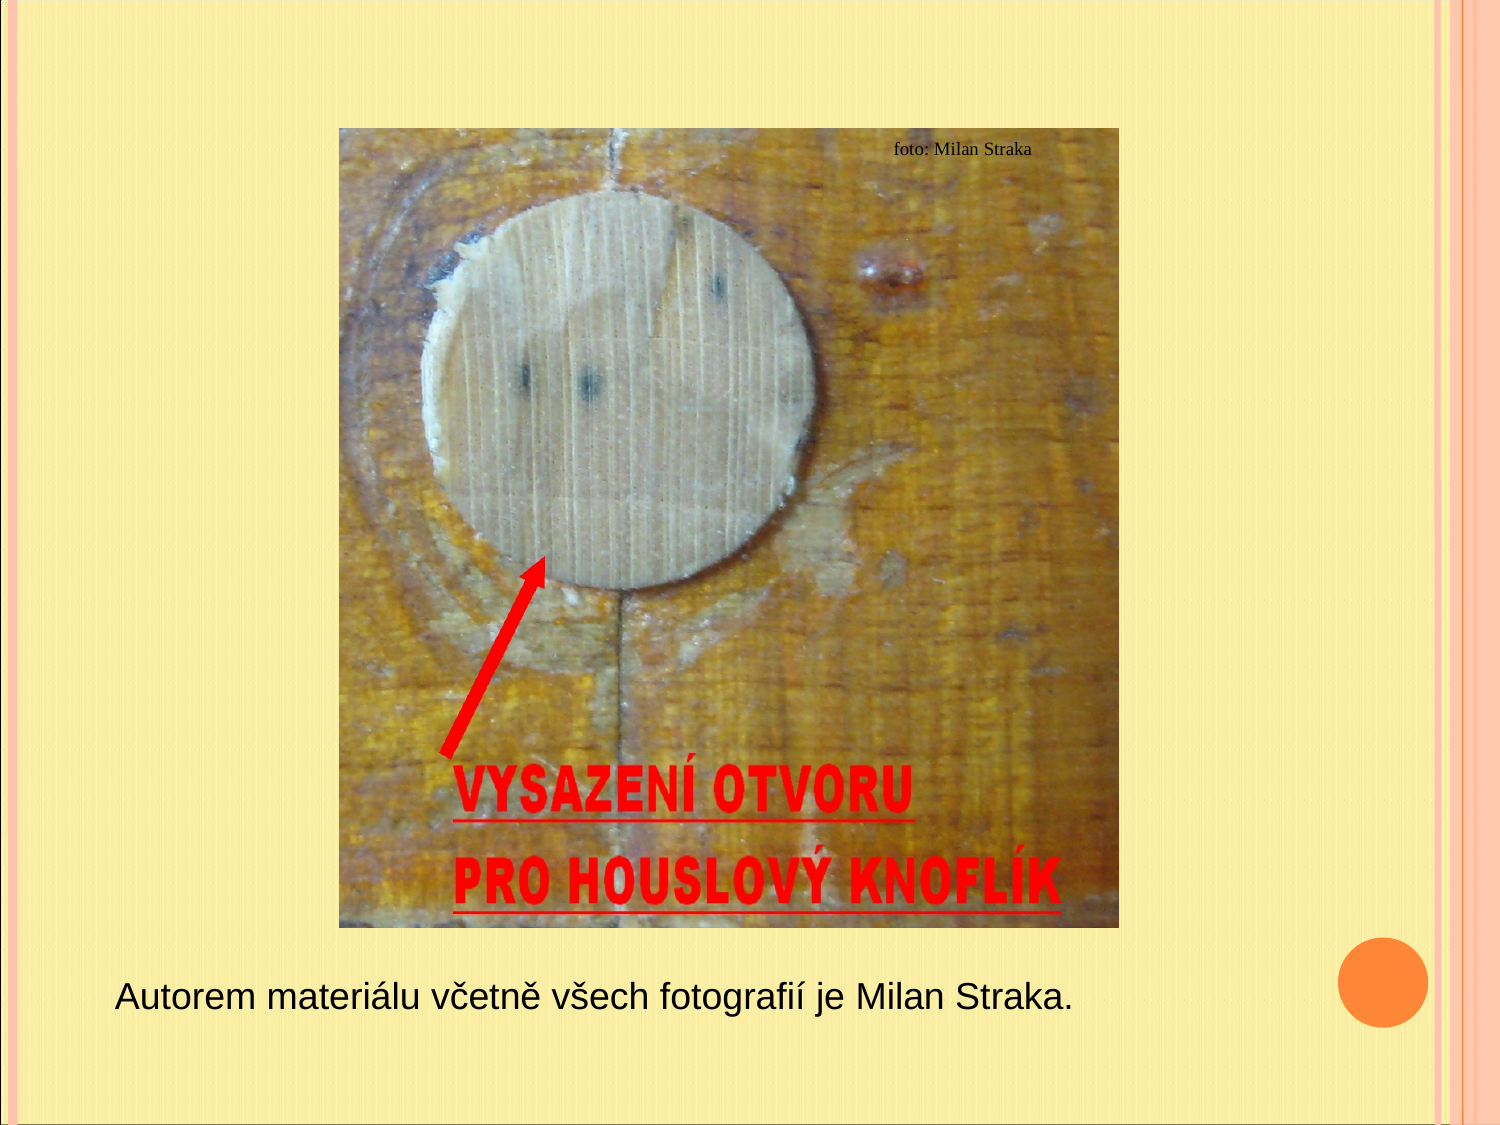

foto: Milan Straka
Autorem materiálu včetně všech fotografií je Milan Straka.